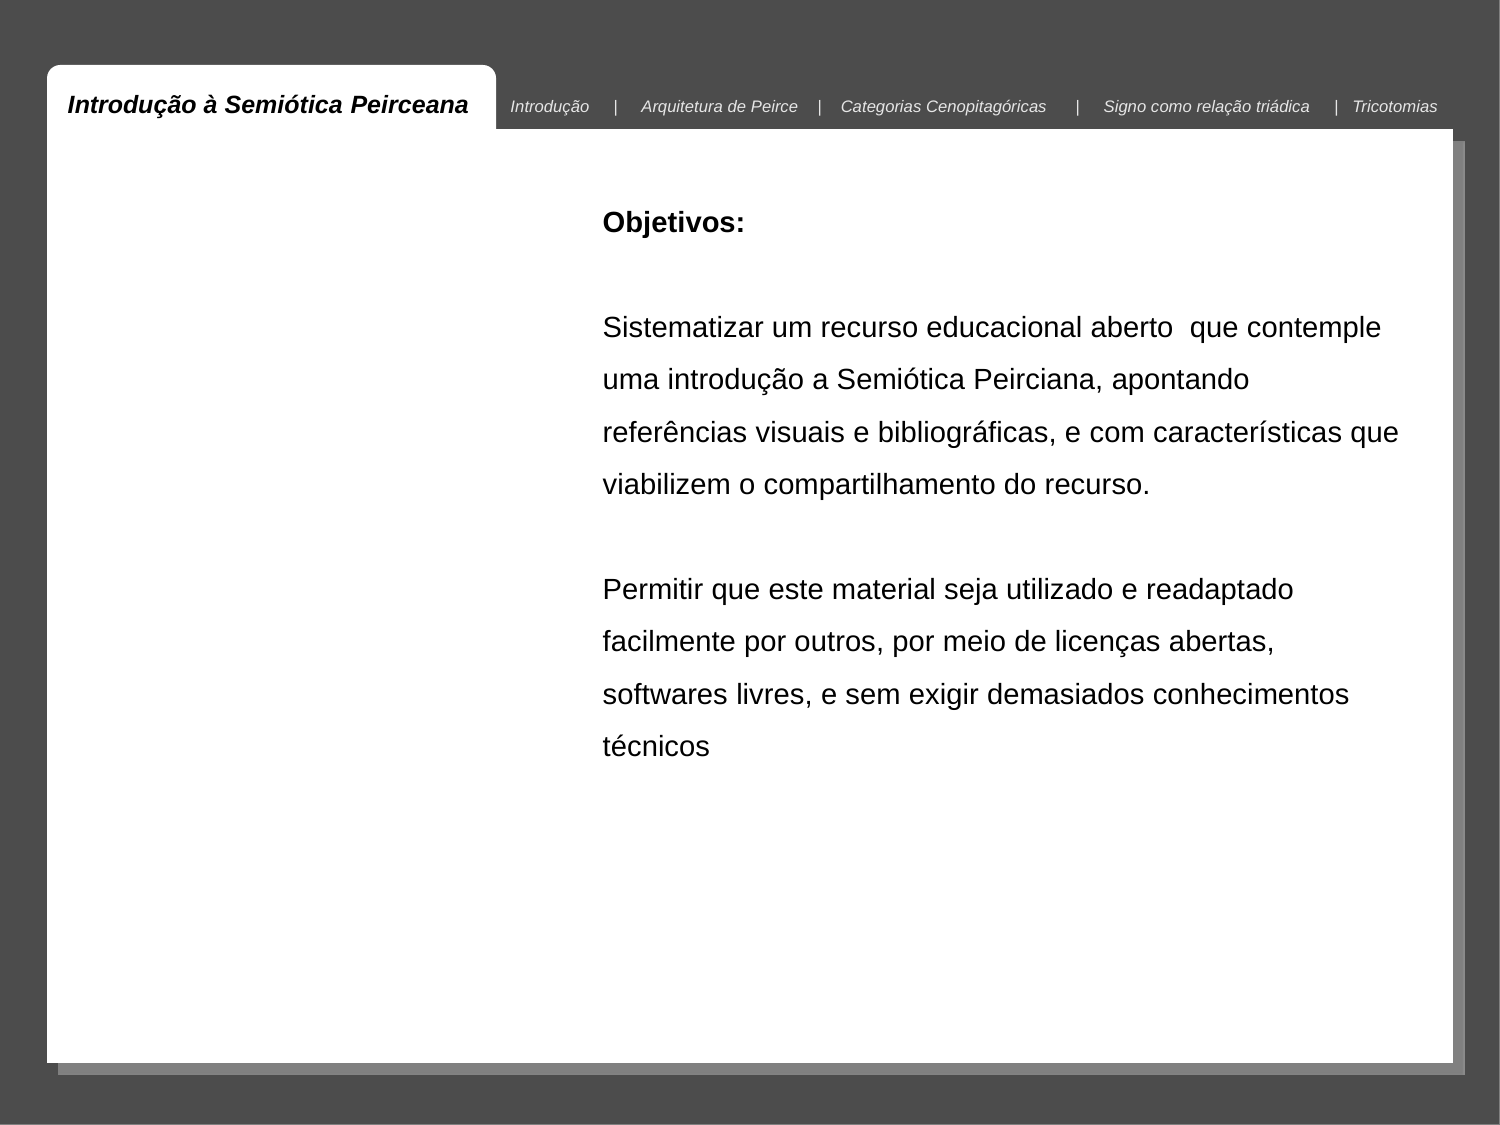

Objetivos:
Sistematizar um recurso educacional aberto que contemple uma introdução a Semiótica Peirciana, apontando referências visuais e bibliográficas, e com características que viabilizem o compartilhamento do recurso.
Permitir que este material seja utilizado e readaptado facilmente por outros, por meio de licenças abertas, softwares livres, e sem exigir demasiados conhecimentos técnicos